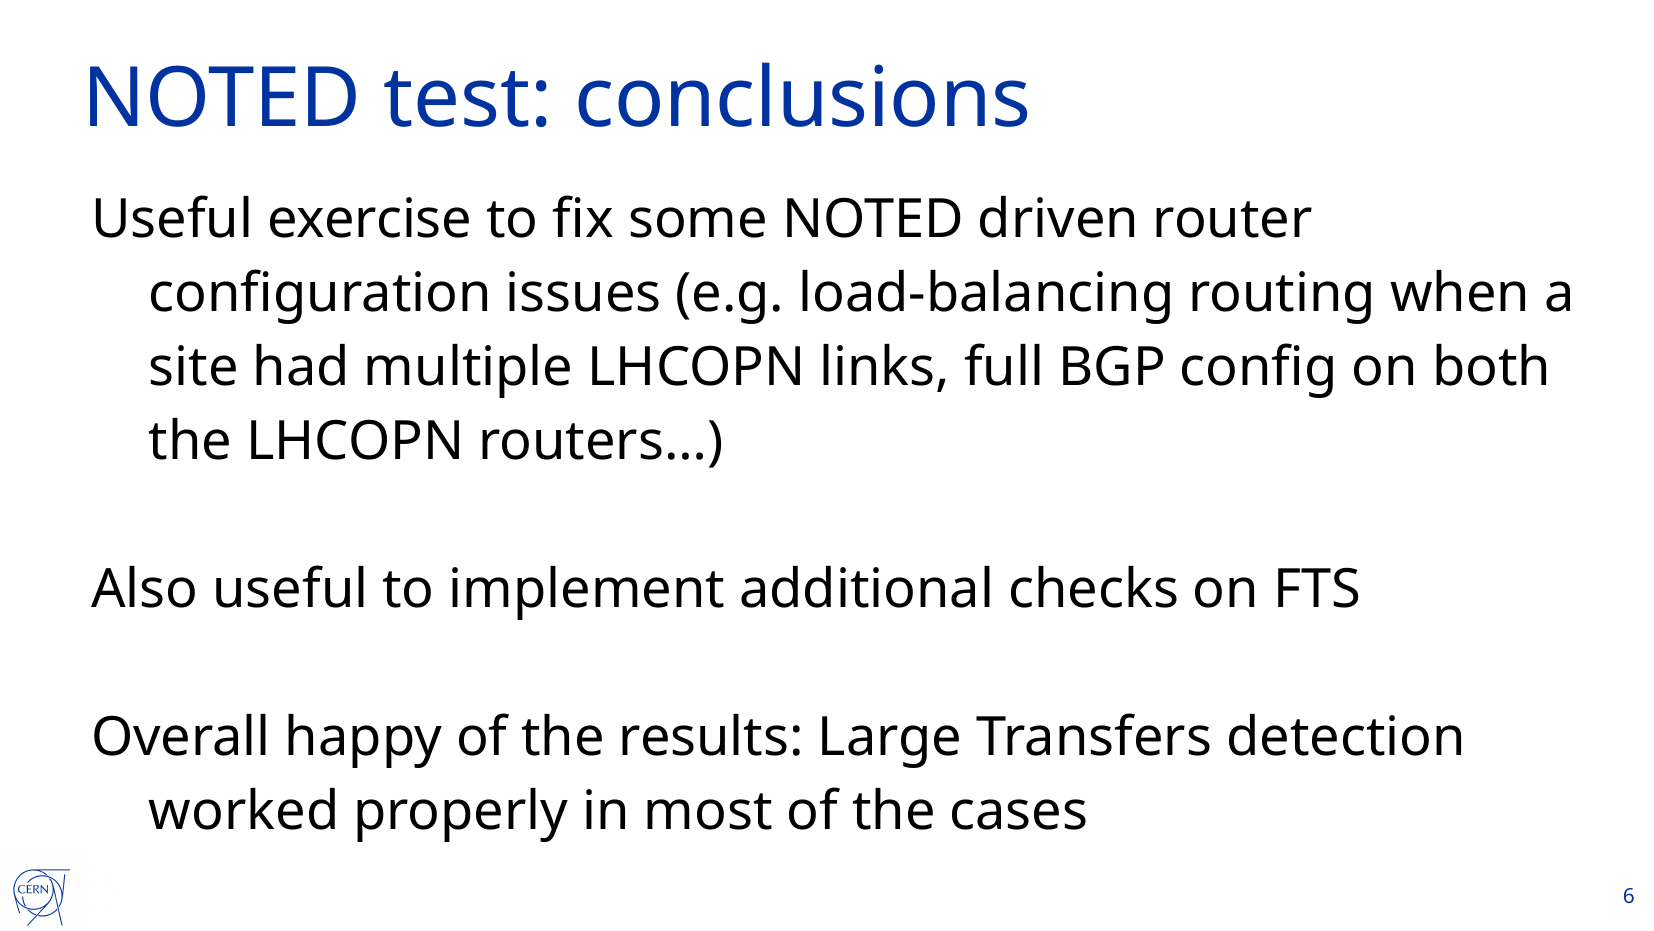

# NOTED test: conclusions
Useful exercise to fix some NOTED driven router configuration issues (e.g. load-balancing routing when a site had multiple LHCOPN links, full BGP config on both the LHCOPN routers…)
Also useful to implement additional checks on FTS
Overall happy of the results: Large Transfers detection worked properly in most of the cases